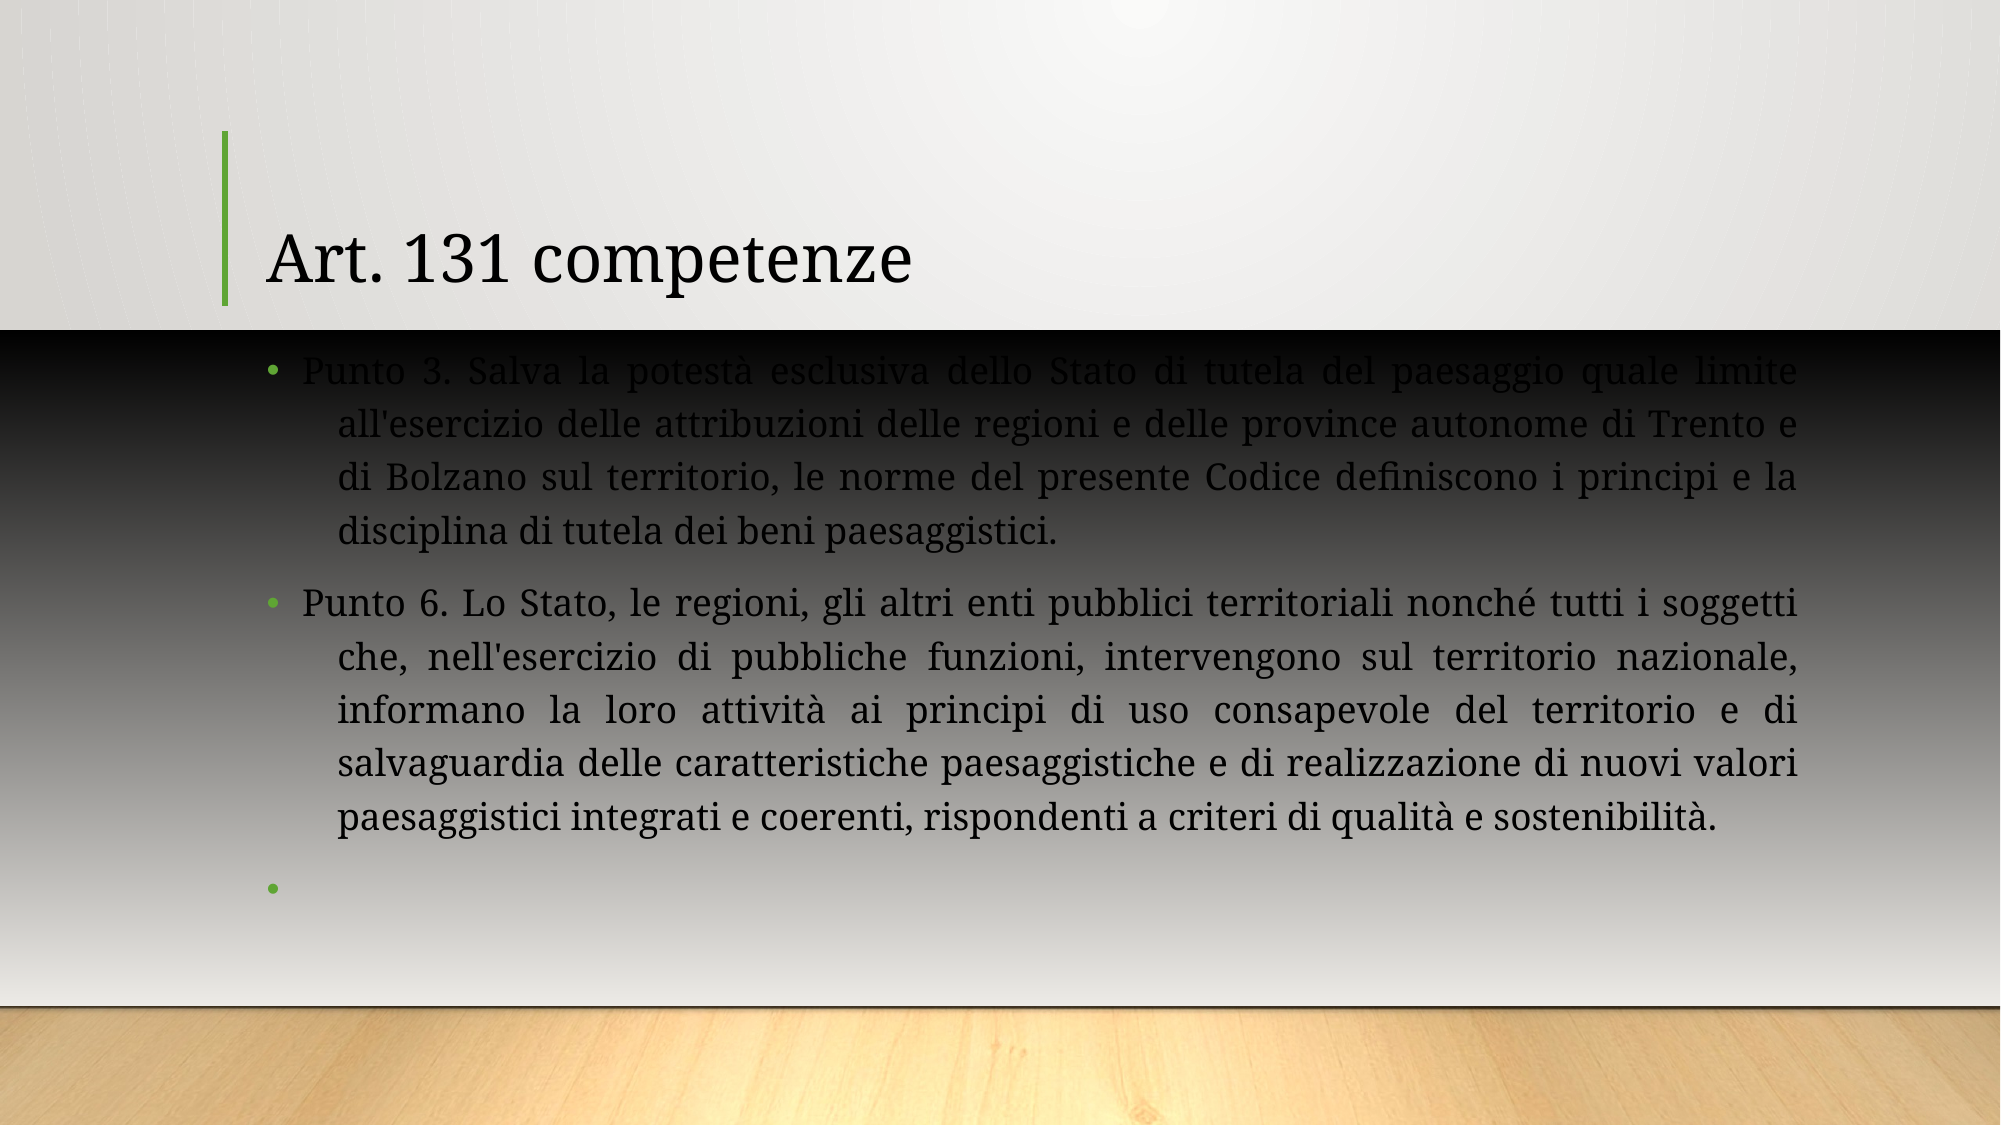

# Art. 131 competenze
Punto 3. Salva la potestà esclusiva dello Stato di tutela del paesaggio quale limite all'esercizio delle attribuzioni delle regioni e delle province autonome di Trento e di Bolzano sul territorio, le norme del presente Codice definiscono i principi e la disciplina di tutela dei beni paesaggistici.
Punto 6. Lo Stato, le regioni, gli altri enti pubblici territoriali nonché tutti i soggetti che, nell'esercizio di pubbliche funzioni, intervengono sul territorio nazionale, informano la loro attività ai principi di uso consapevole del territorio e di salvaguardia delle caratteristiche paesaggistiche e di realizzazione di nuovi valori paesaggistici integrati e coerenti, rispondenti a criteri di qualità e sostenibilità.